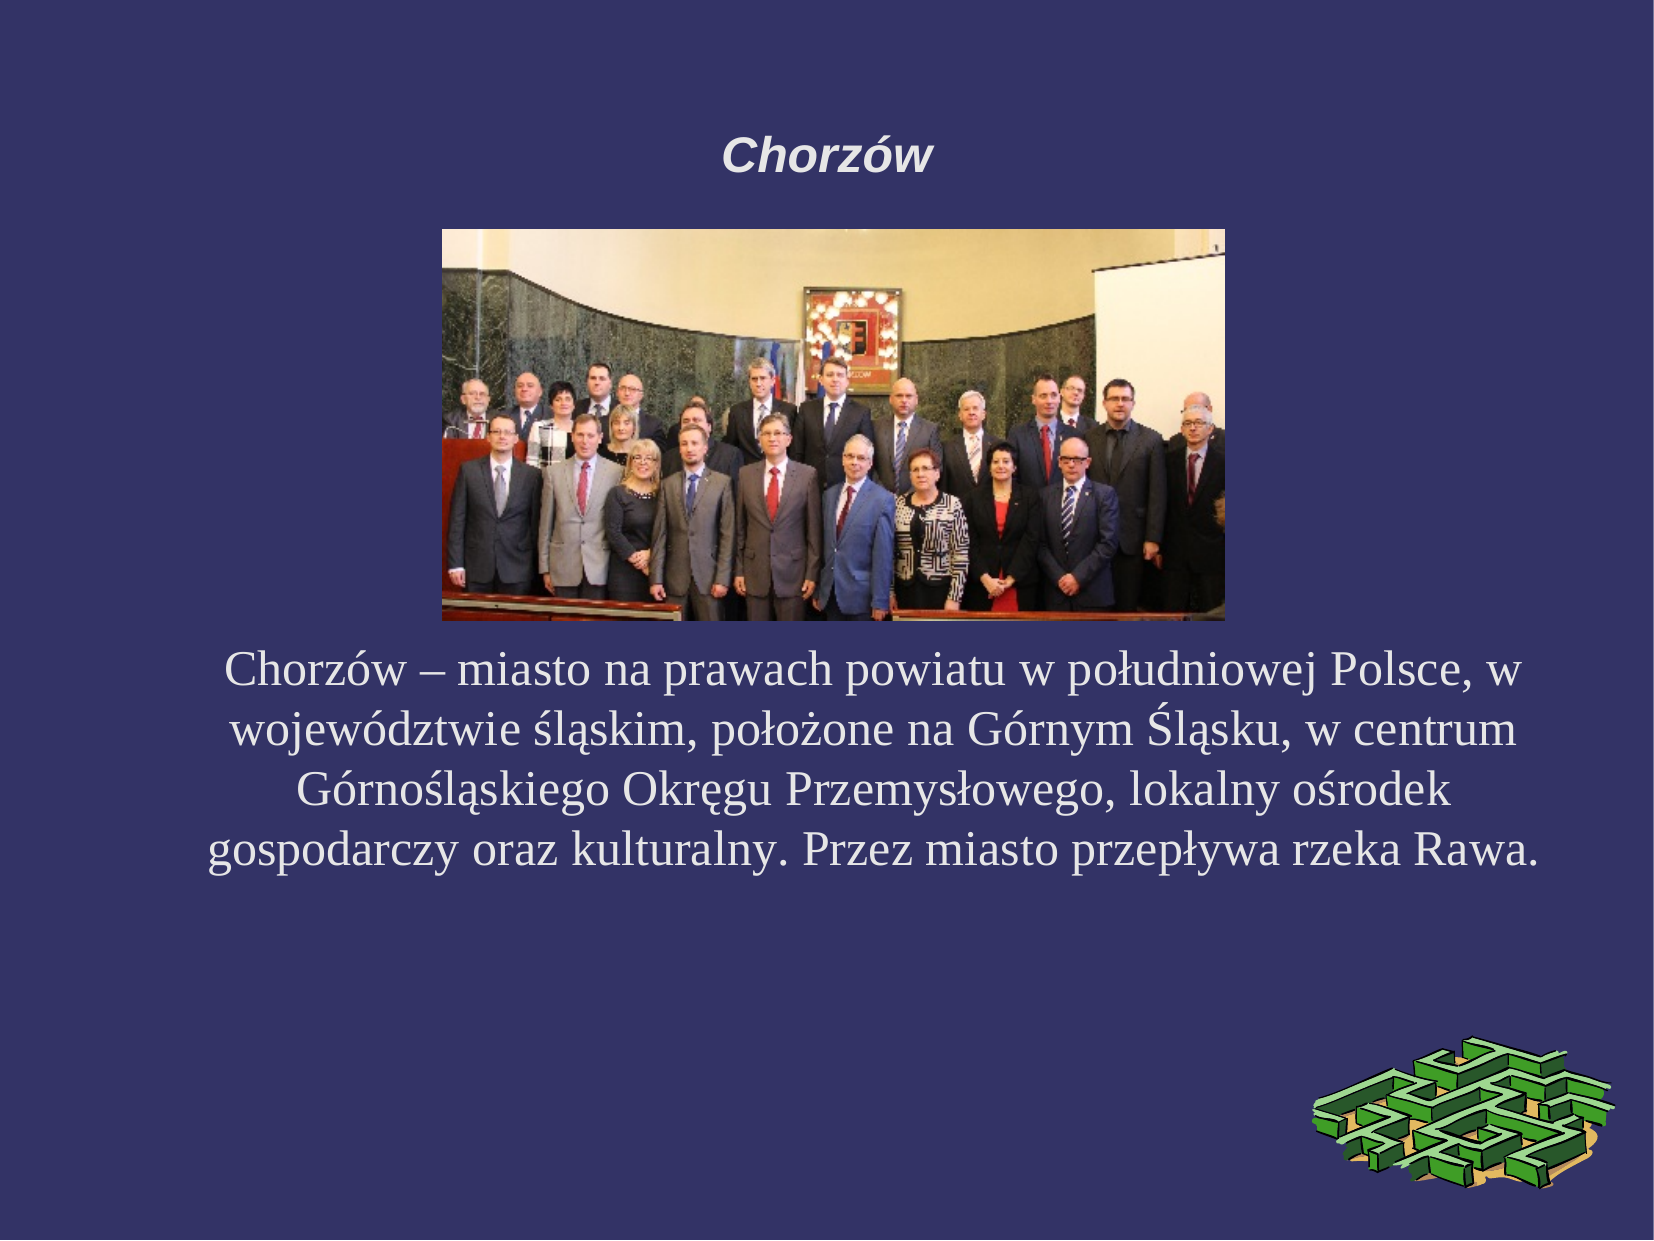

# Chorzów
Chorzów – miasto na prawach powiatu w południowej Polsce, w województwie śląskim, położone na Górnym Śląsku, w centrum Górnośląskiego Okręgu Przemysłowego, lokalny ośrodek gospodarczy oraz kulturalny. Przez miasto przepływa rzeka Rawa.